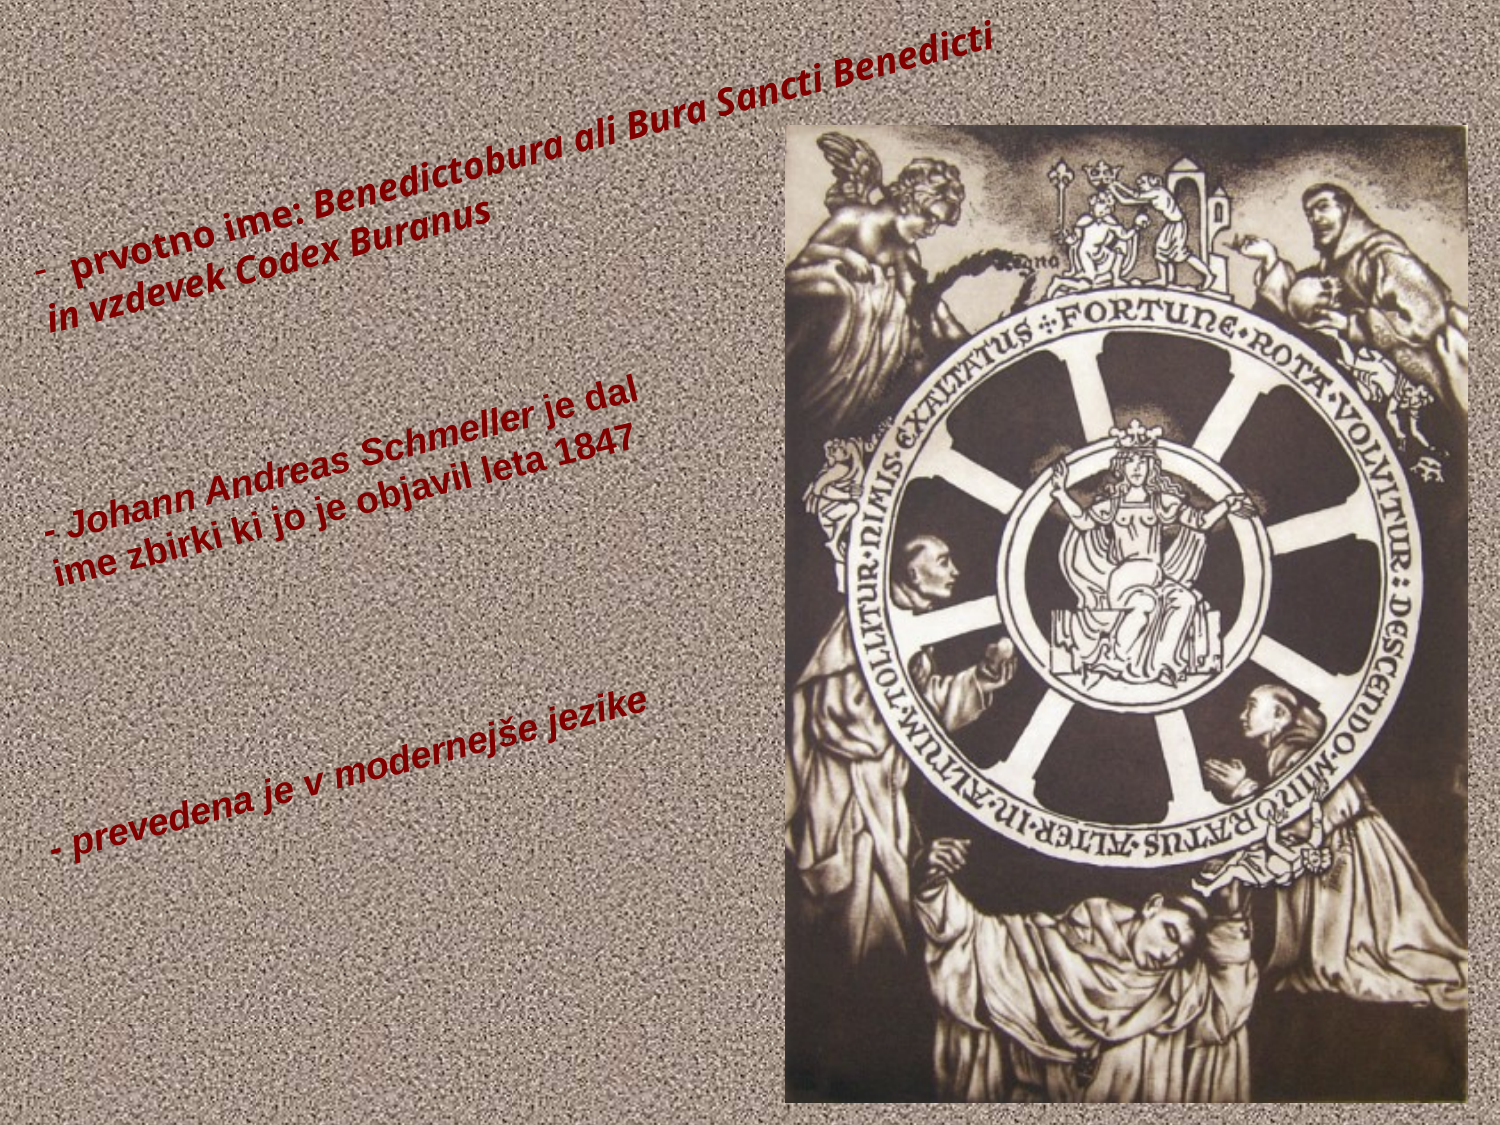

prvotno ime: Benedictobura ali Bura Sancti Benedicti
in vzdevek Codex Buranus
- Johann Andreas Schmeller je dal
ime zbirki ki jo je objavil leta 1847
- prevedena je v modernejše jezike